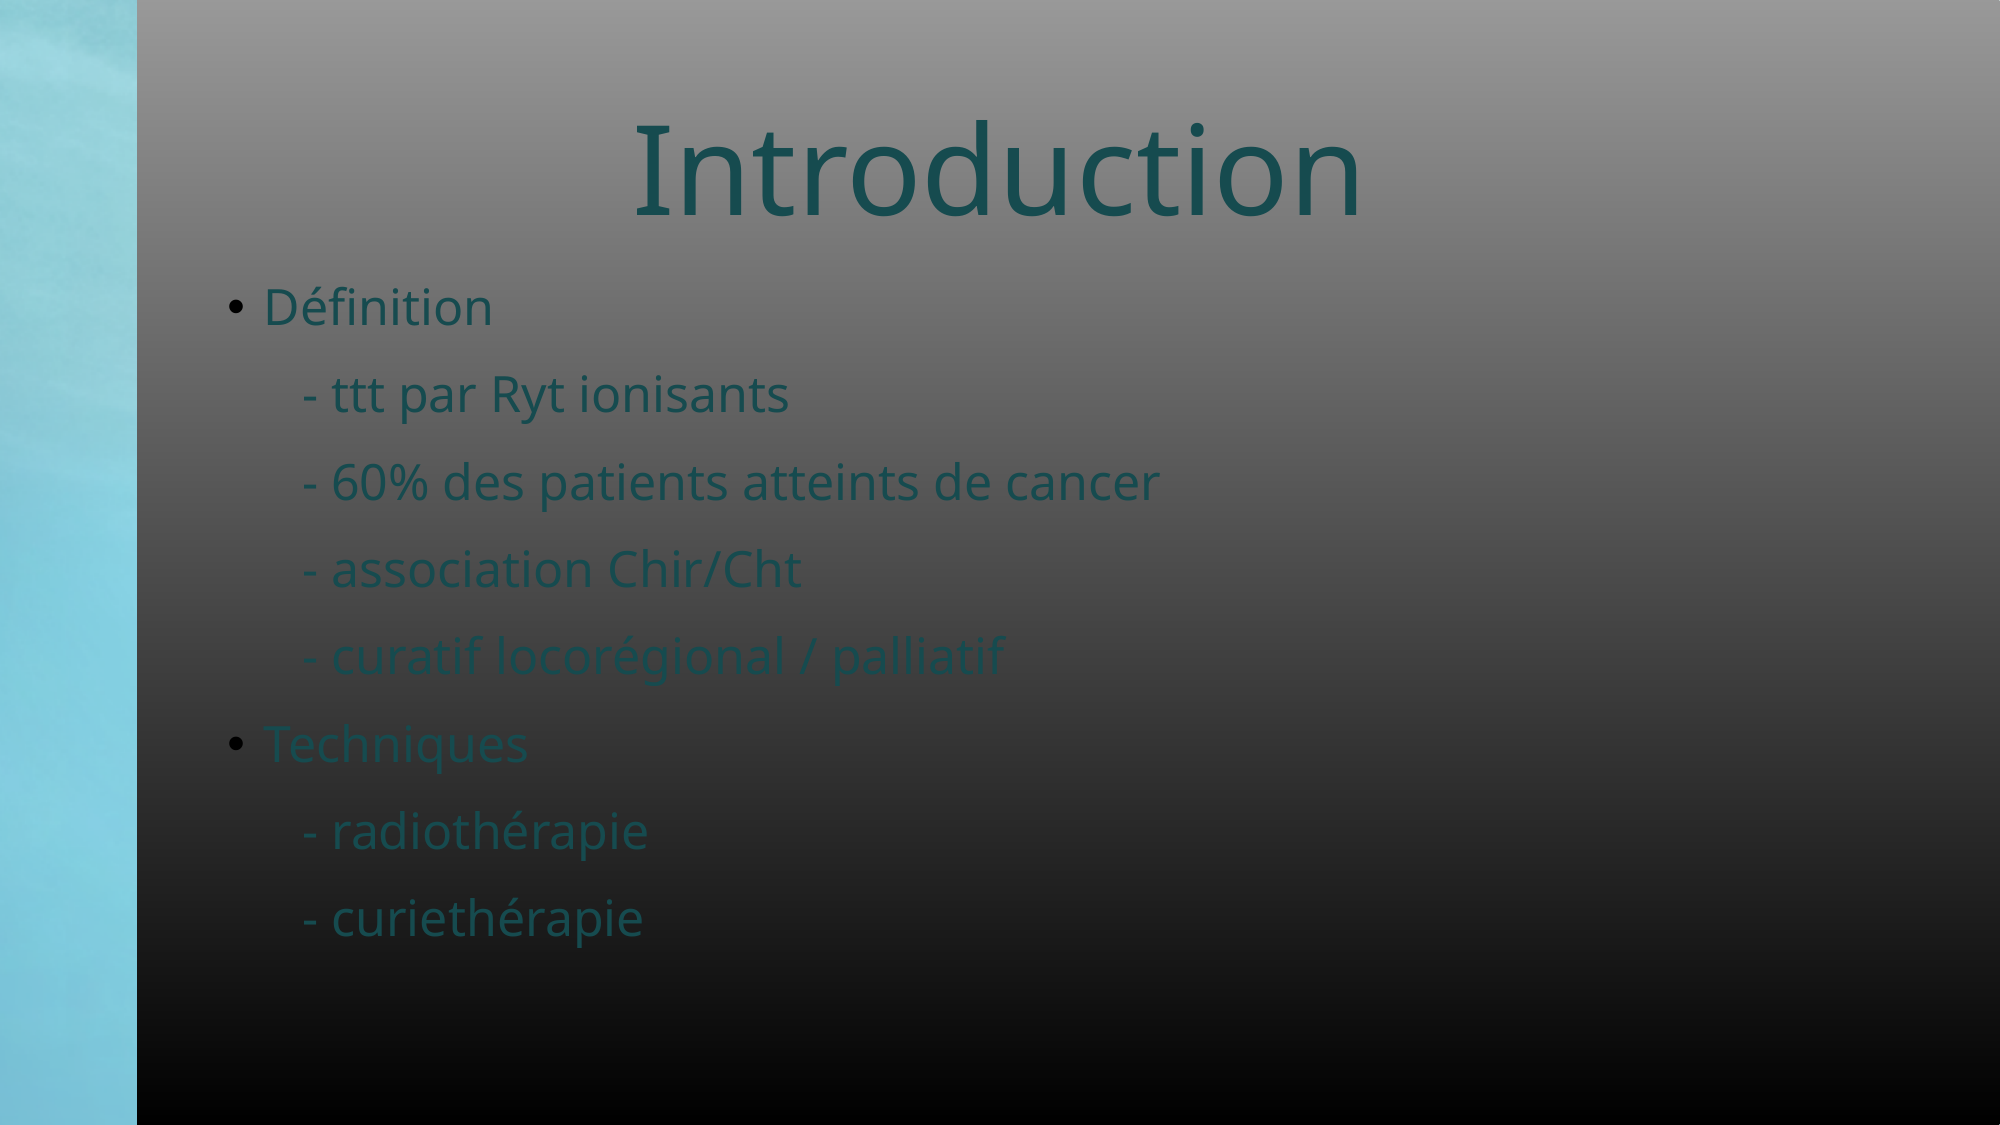

Introduction
# Définition
	- ttt par Ryt ionisants
	- 60% des patients atteints de cancer
	- association Chir/Cht
	- curatif locorégional / palliatif
Techniques
	- radiothérapie
	- curiethérapie